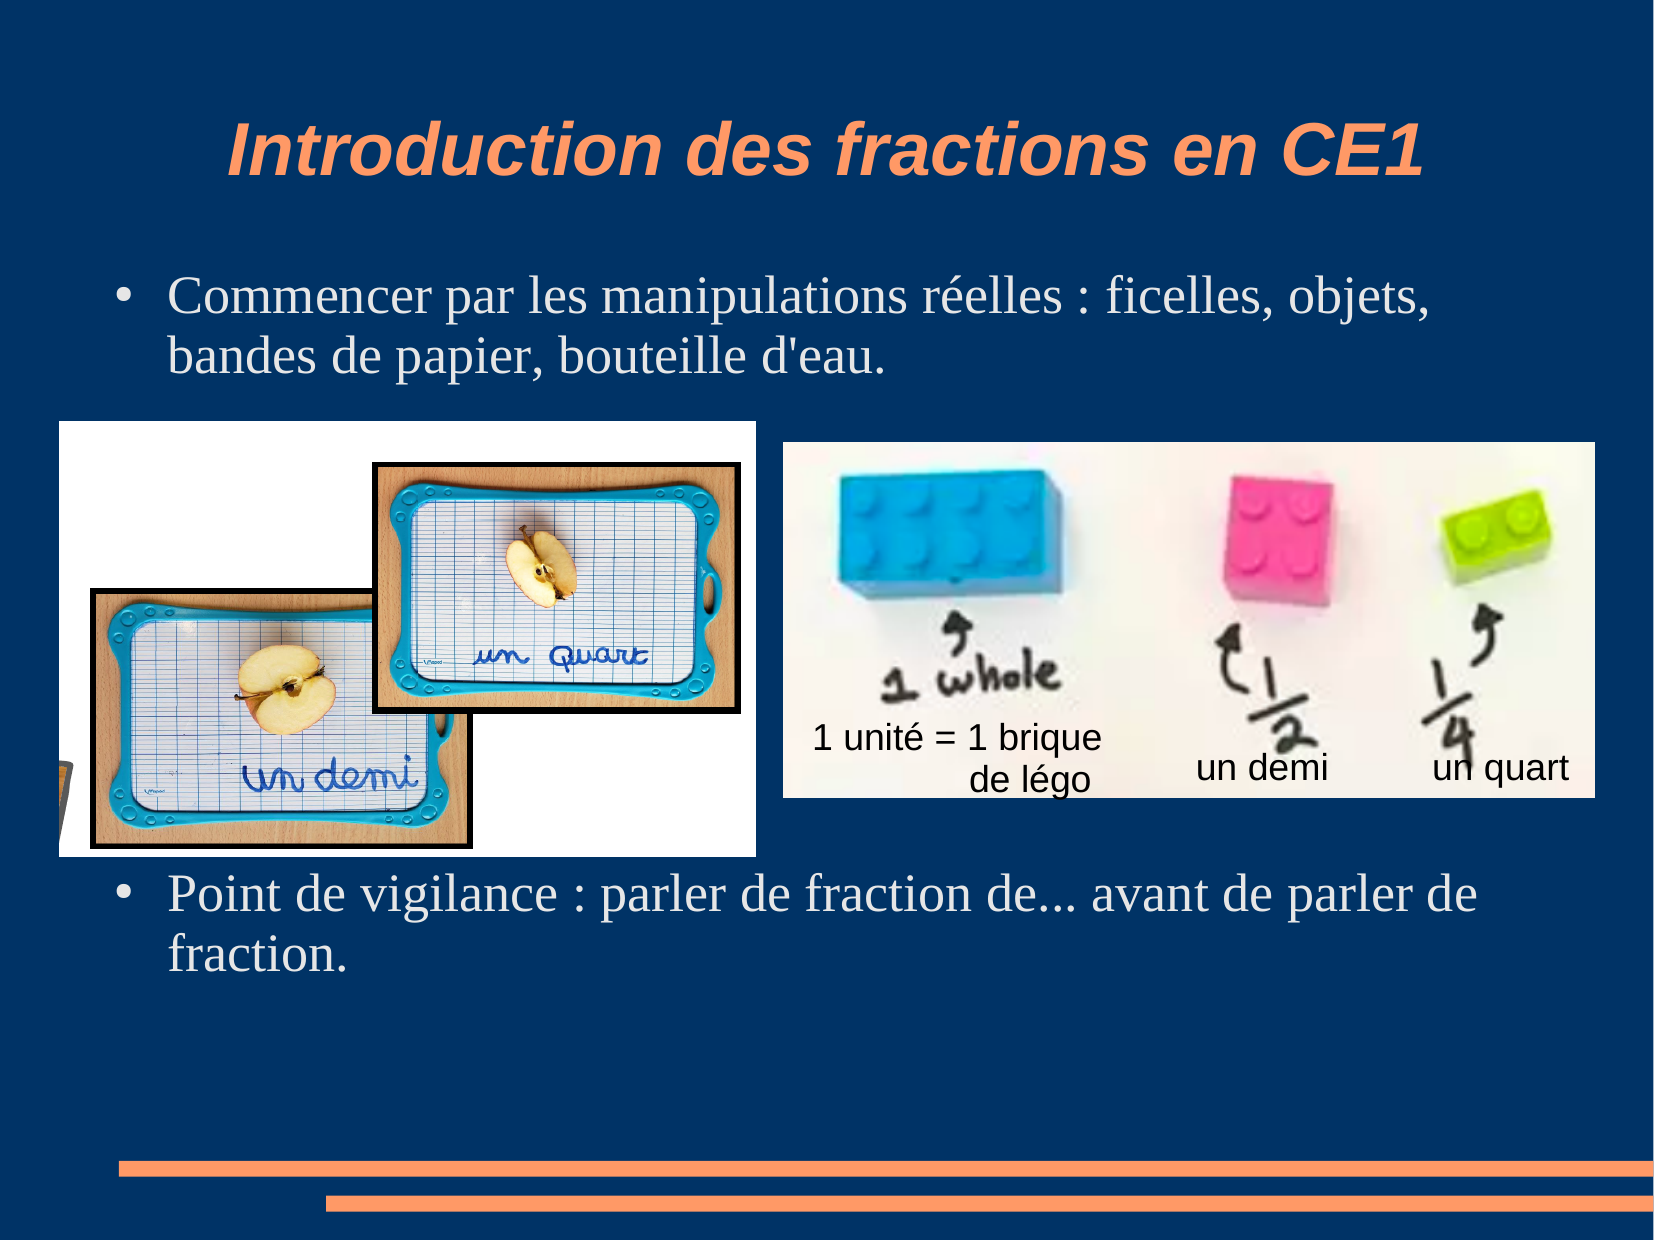

# Introduction des fractions en CE1
Commencer par les manipulations réelles : ficelles, objets, bandes de papier, bouteille d'eau.
Point de vigilance : parler de fraction de... avant de parler de fraction.
1 unité = 1 brique de légo
un demi
un quart